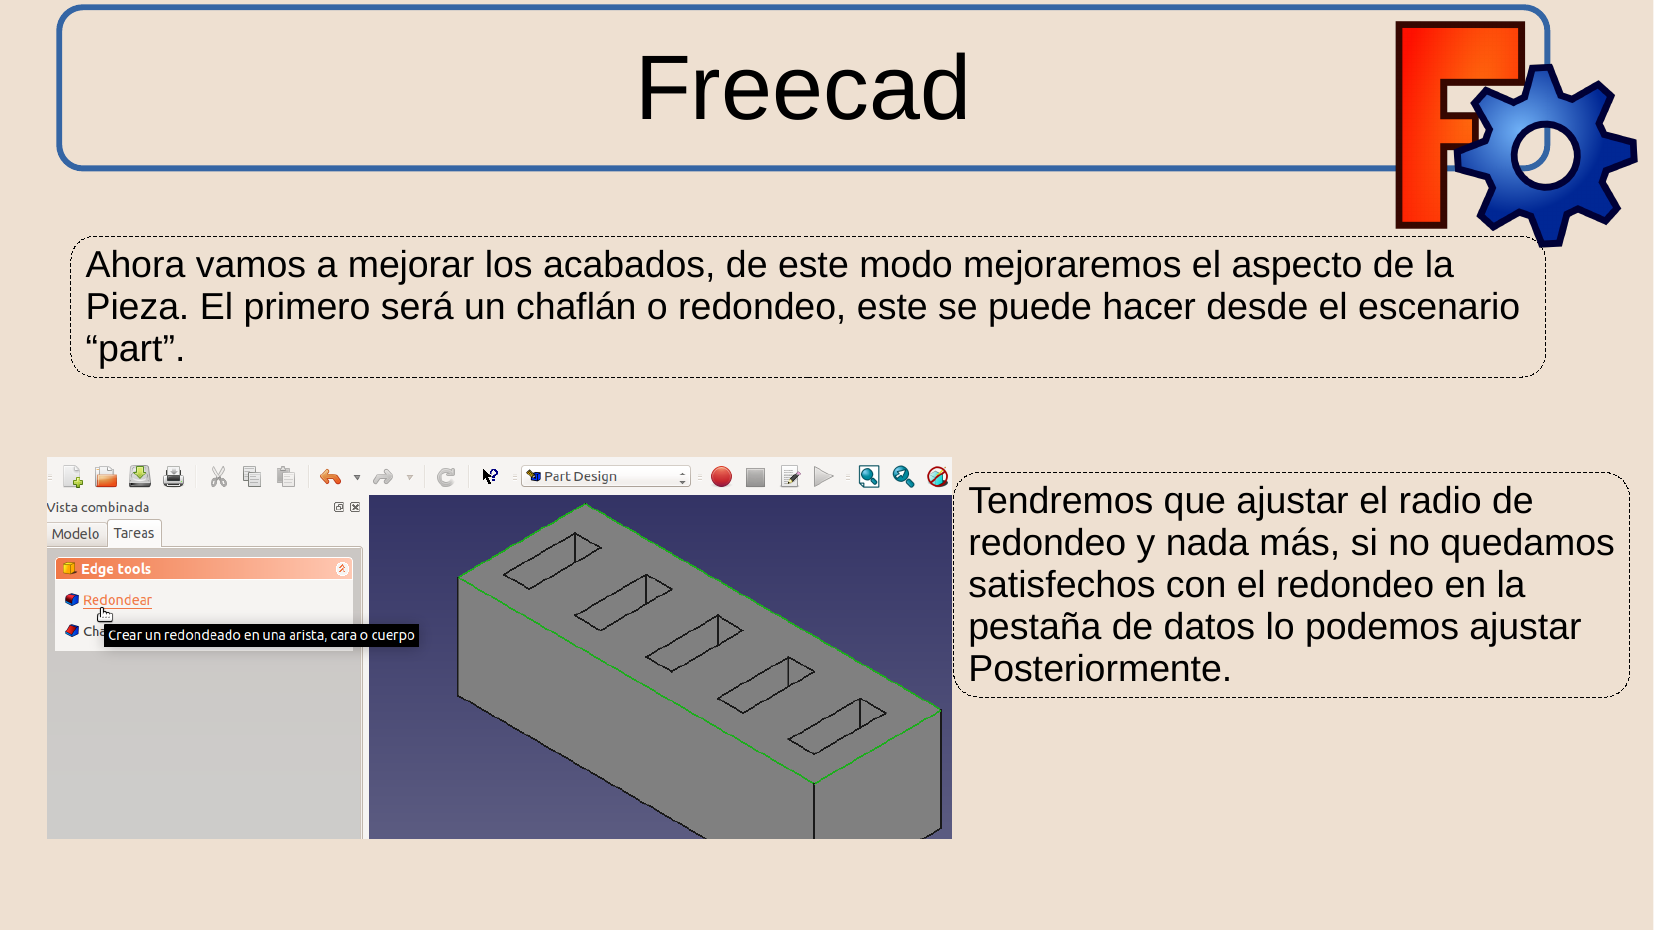

# Freecad
Ahora vamos a mejorar los acabados, de este modo mejoraremos el aspecto de la
Pieza. El primero será un chaflán o redondeo, este se puede hacer desde el escenario
“part”.
Tendremos que ajustar el radio de
redondeo y nada más, si no quedamos
satisfechos con el redondeo en la
pestaña de datos lo podemos ajustar
Posteriormente.